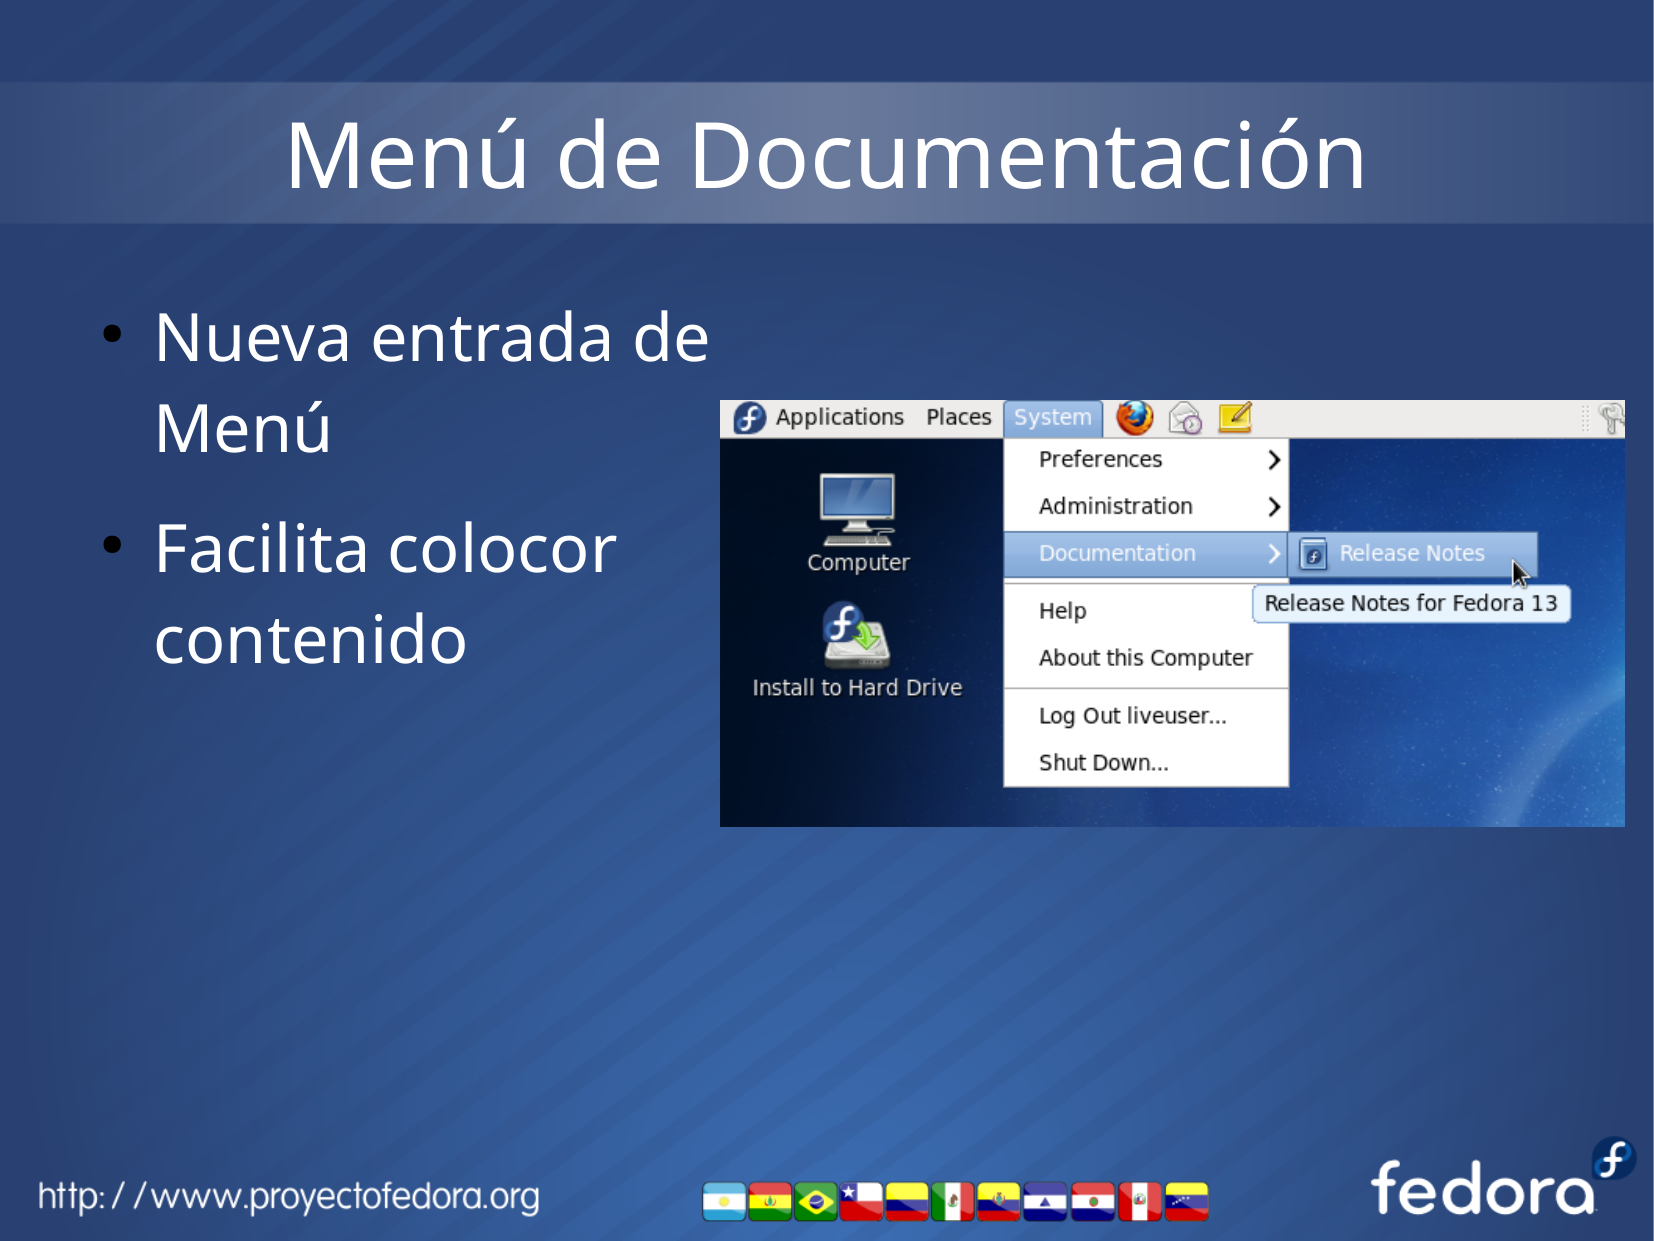

# Menú de Documentación
Nueva entrada de Menú
Facilita colocor contenido